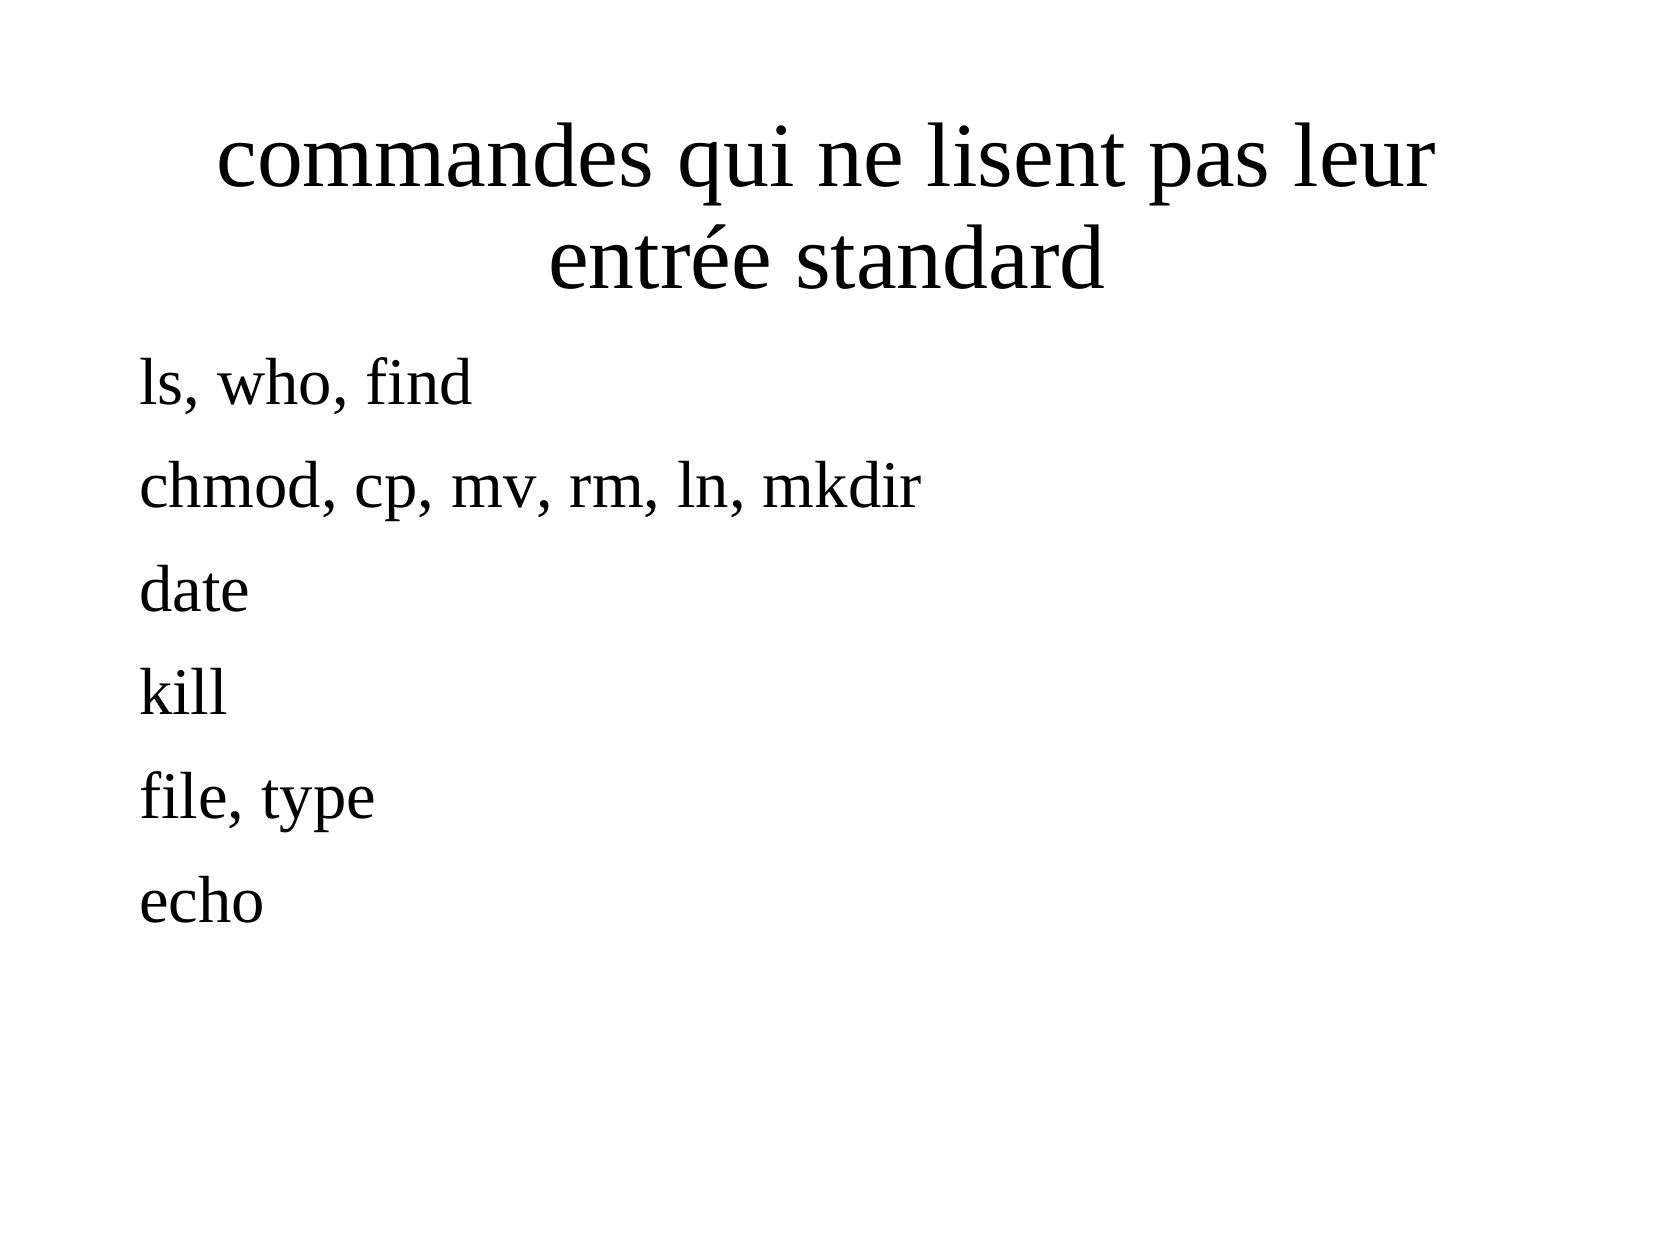

# commandes qui ne lisent pas leur entrée standard
ls, who, find
chmod, cp, mv, rm, ln, mkdir
date
kill
file, type
echo